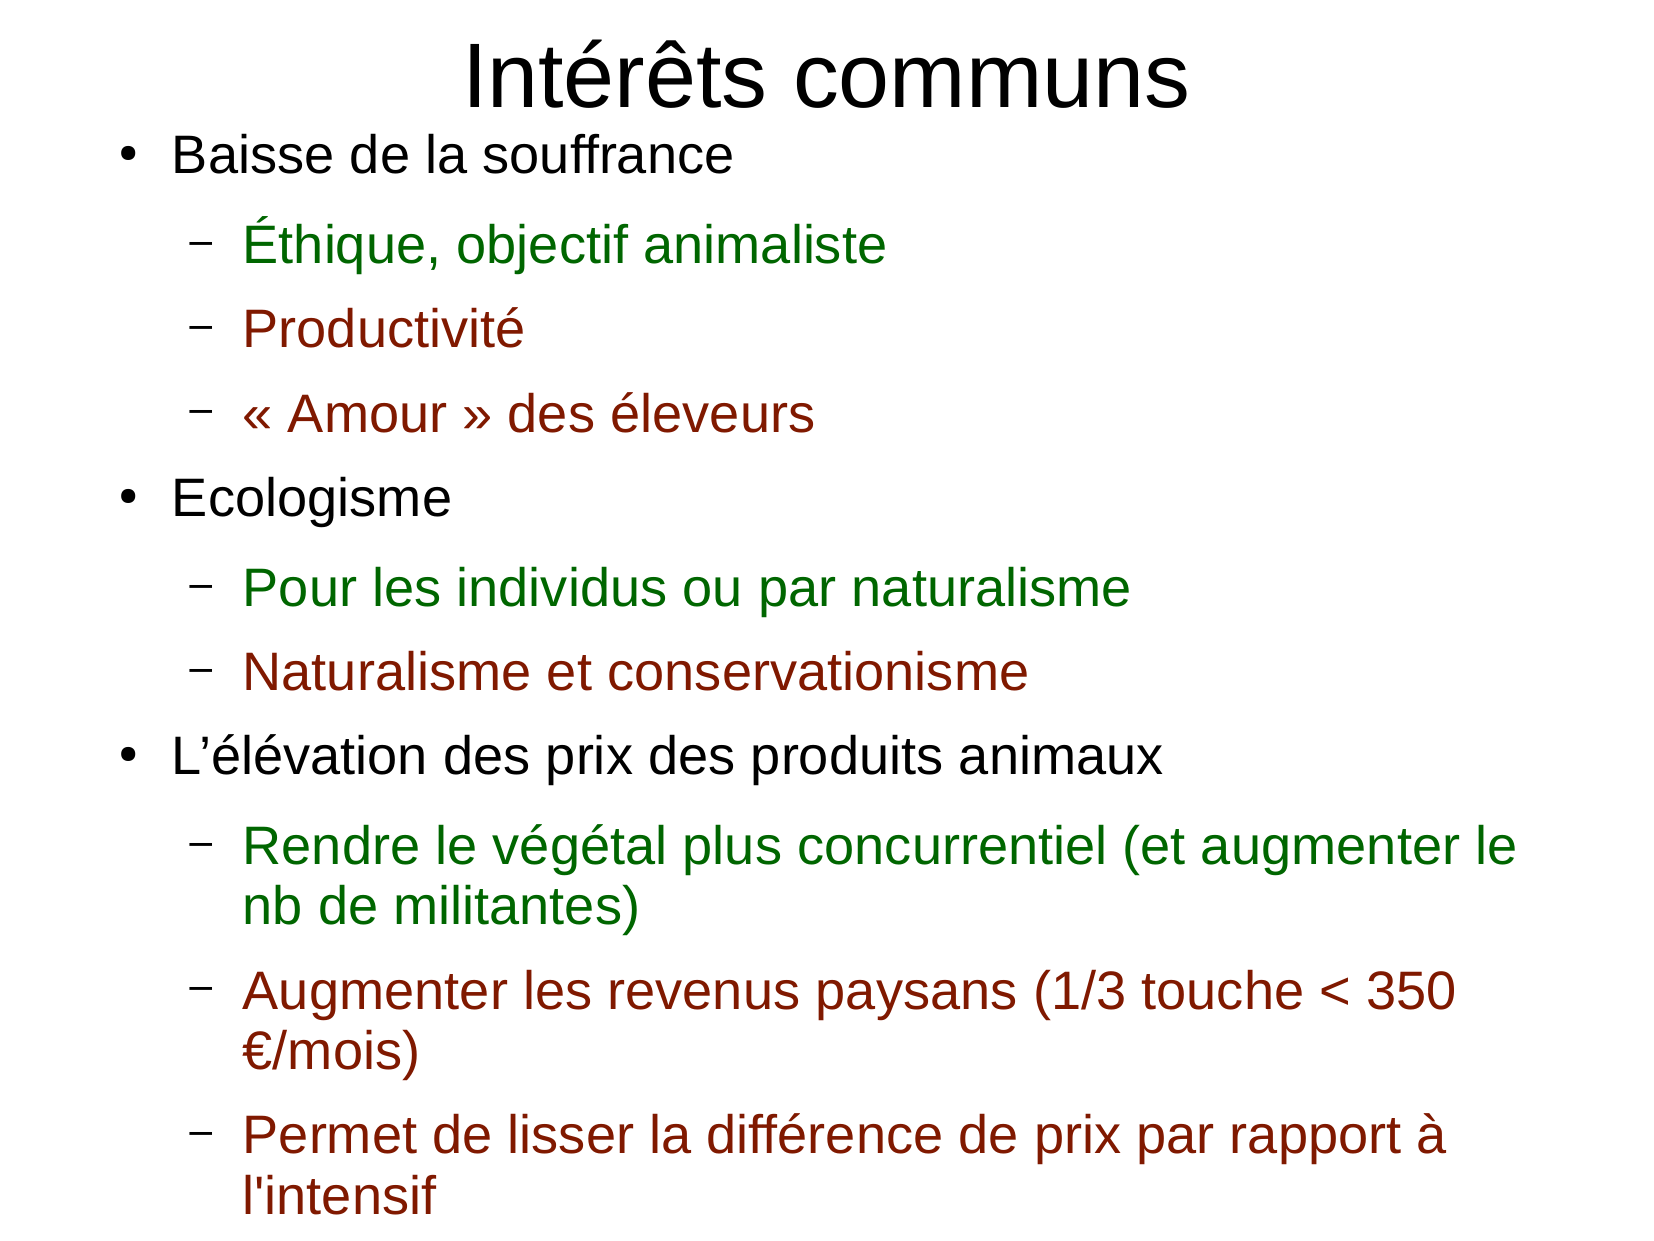

# Intérêts communs
Baisse de la souffrance
Éthique, objectif animaliste
Productivité
« Amour » des éleveurs
Ecologisme
Pour les individus ou par naturalisme
Naturalisme et conservationisme
L’élévation des prix des produits animaux
Rendre le végétal plus concurrentiel (et augmenter le nb de militantes)
Augmenter les revenus paysans (1/3 touche < 350 €/mois)
Permet de lisser la différence de prix par rapport à l'intensif